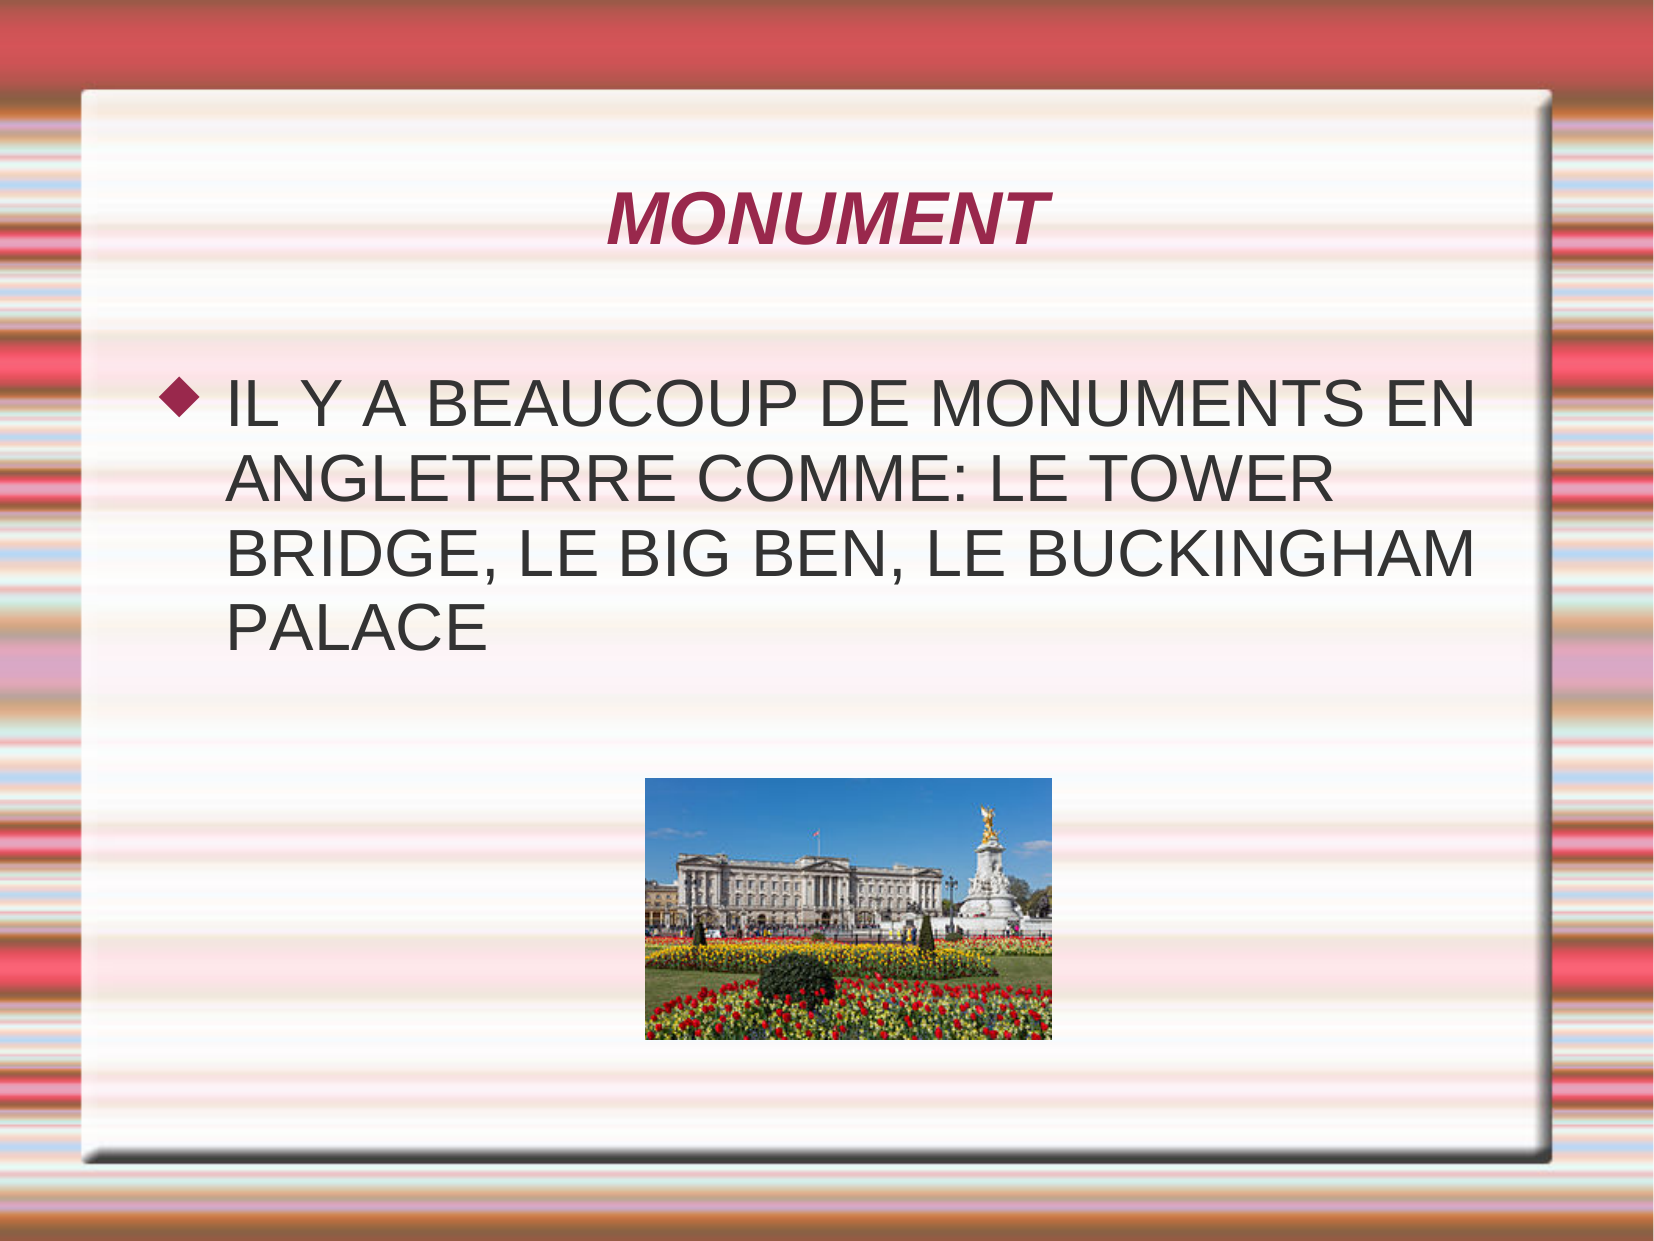

# MONUMENT
IL Y A BEAUCOUP DE MONUMENTS EN ANGLETERRE COMME: LE TOWER BRIDGE, LE BIG BEN, LE BUCKINGHAM PALACE